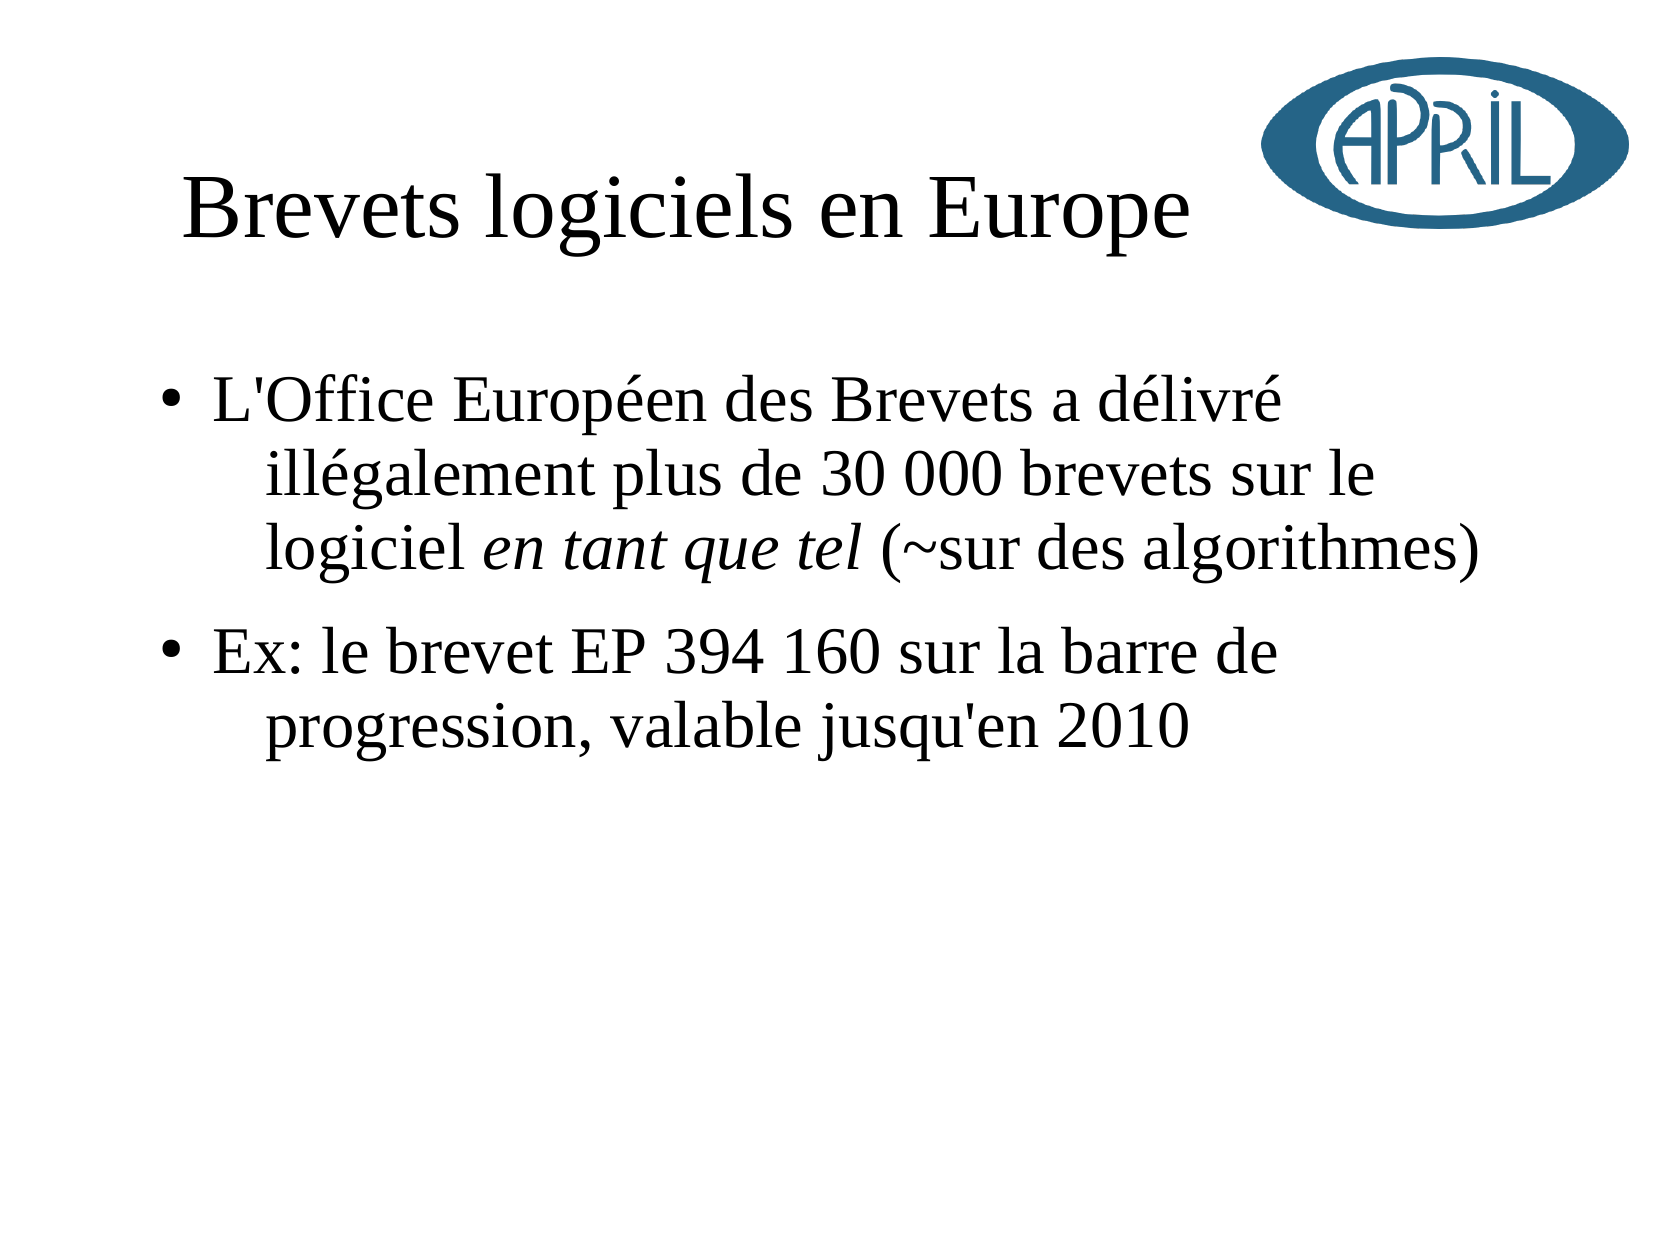

# Brevets logiciels en Europe
L'Office Européen des Brevets a délivré illégalement plus de 30 000 brevets sur le logiciel en tant que tel (~sur des algorithmes)
Ex: le brevet EP 394 160 sur la barre de progression, valable jusqu'en 2010